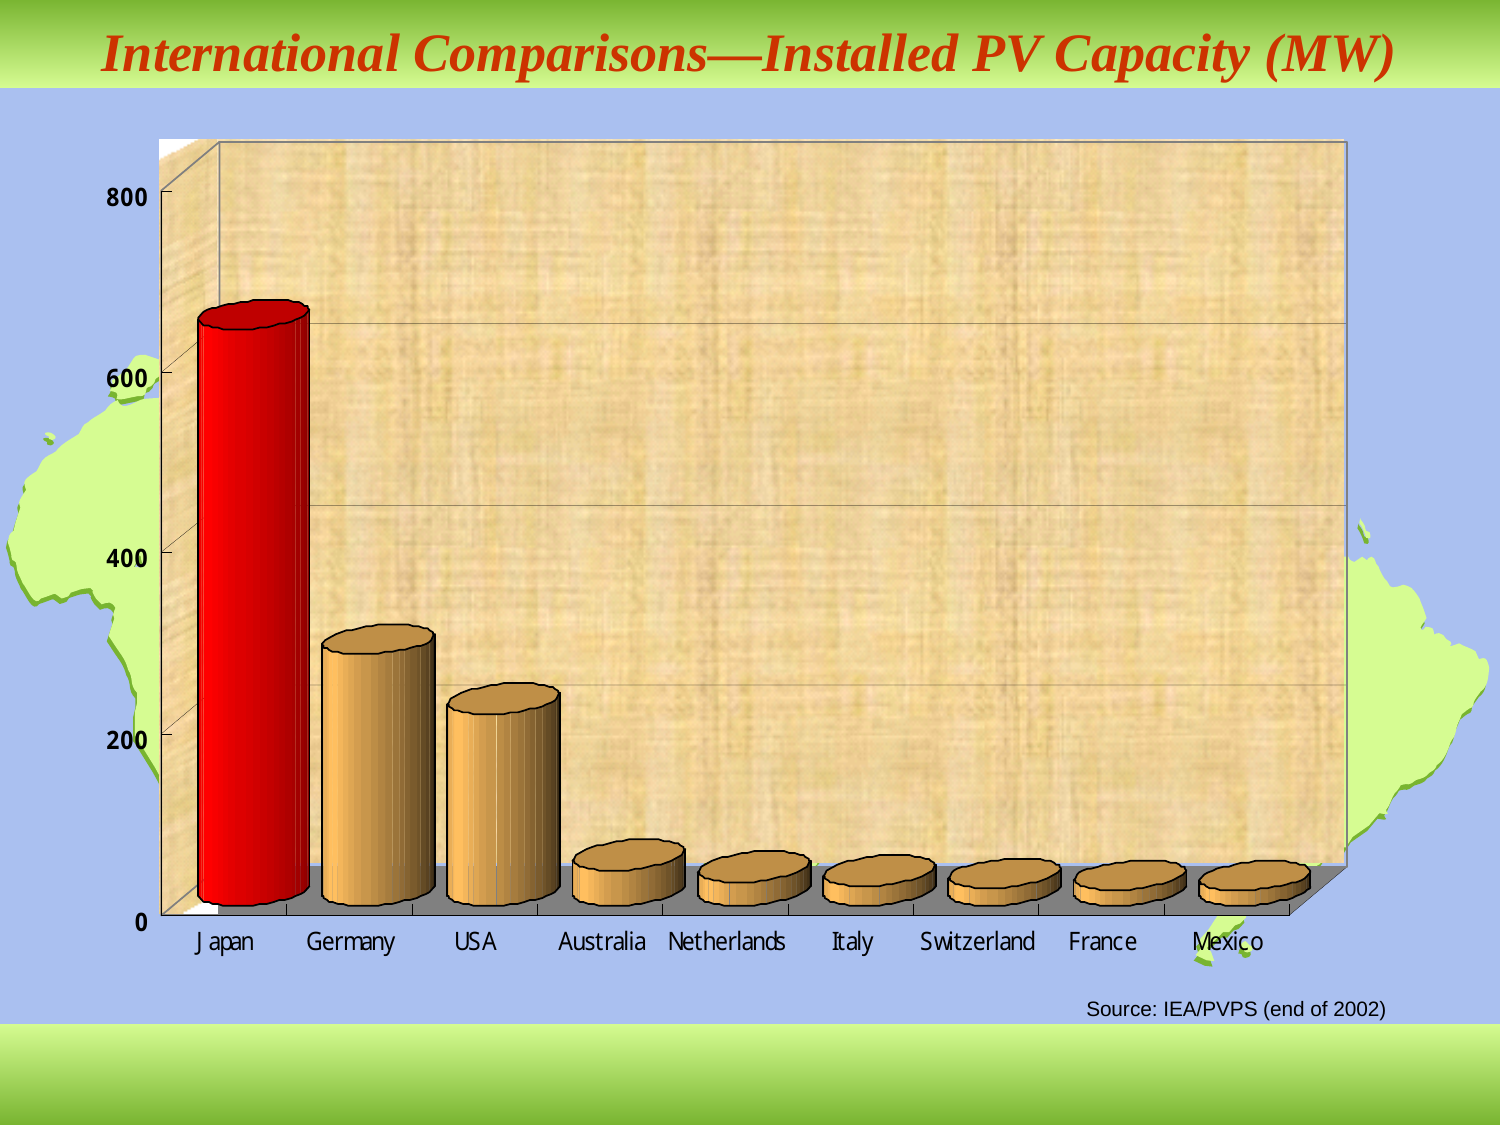

International Comparisons—Installed PV Capacity (MW)
Source: IEA/PVPS (end of 2002)